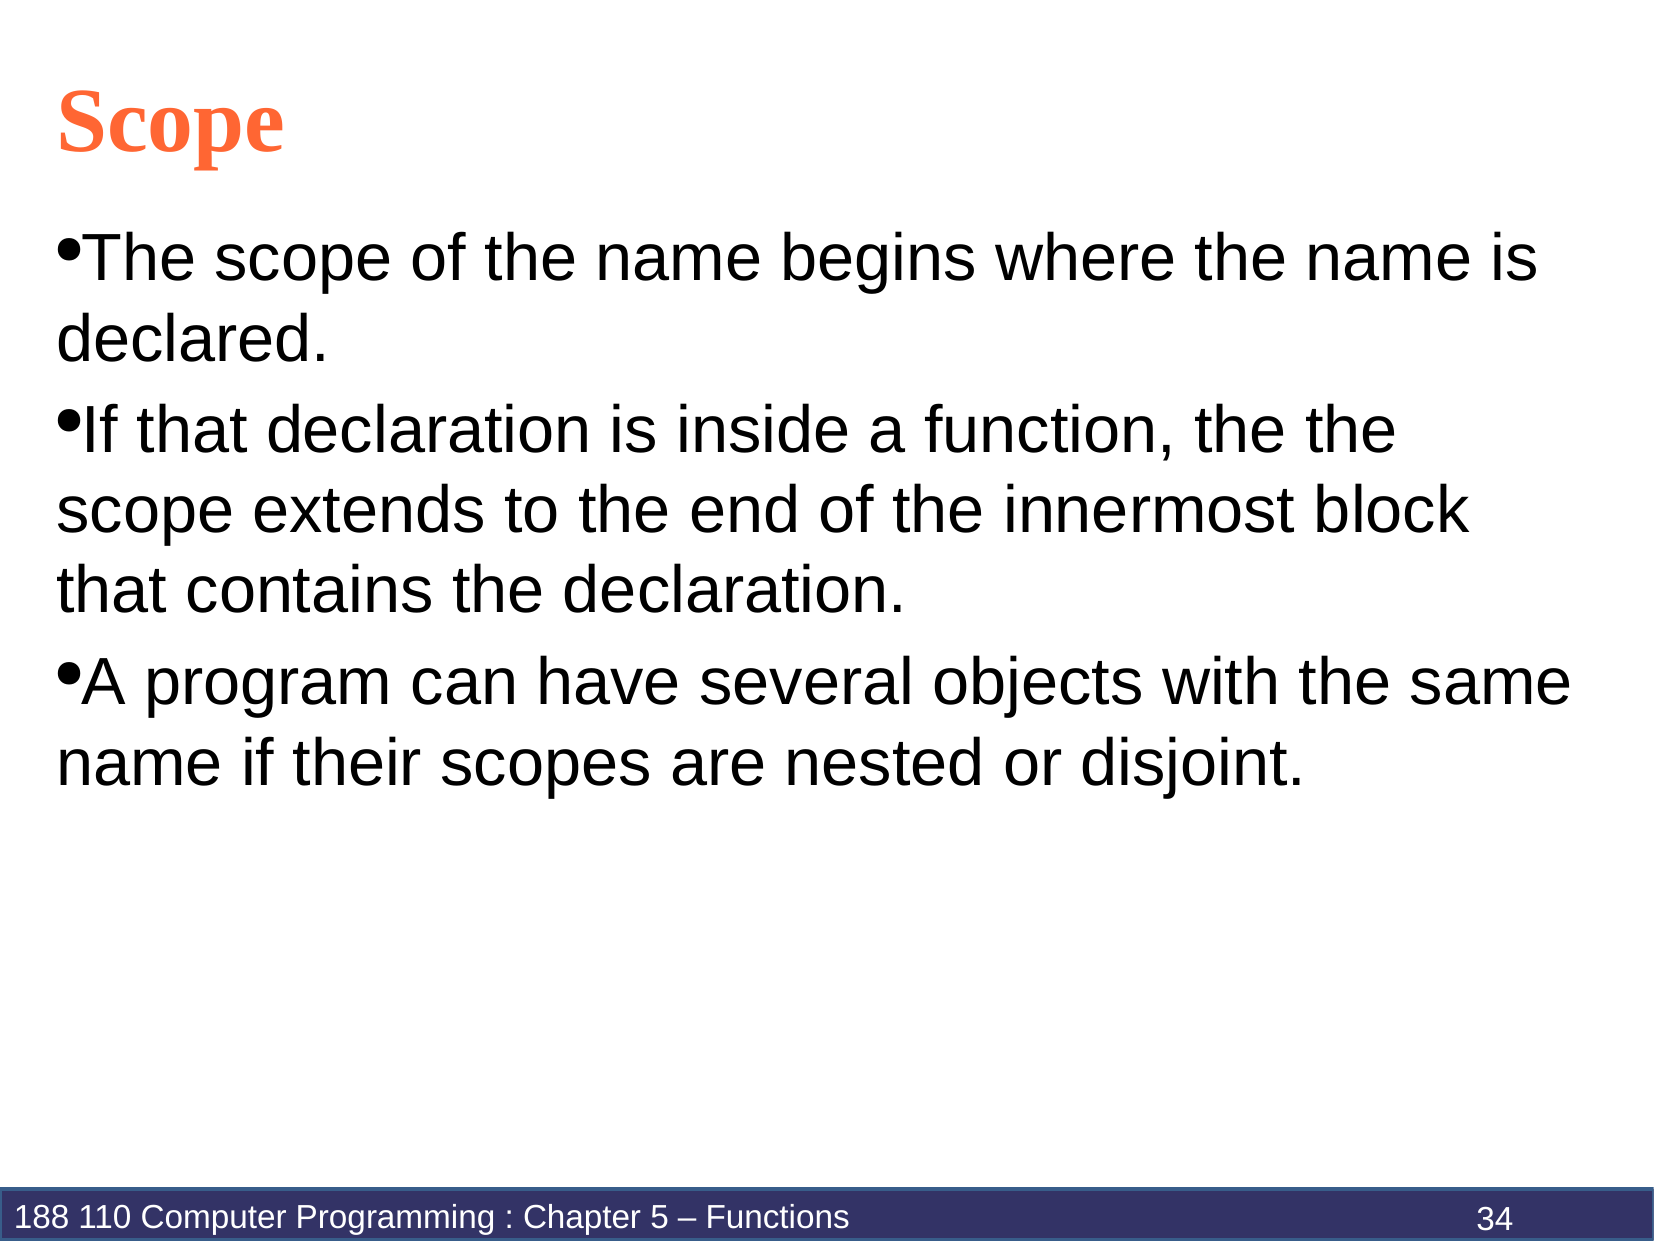

# Scope
The scope of the name begins where the name is declared.
If that declaration is inside a function, the the scope extends to the end of the innermost block that contains the declaration.
A program can have several objects with the same name if their scopes are nested or disjoint.